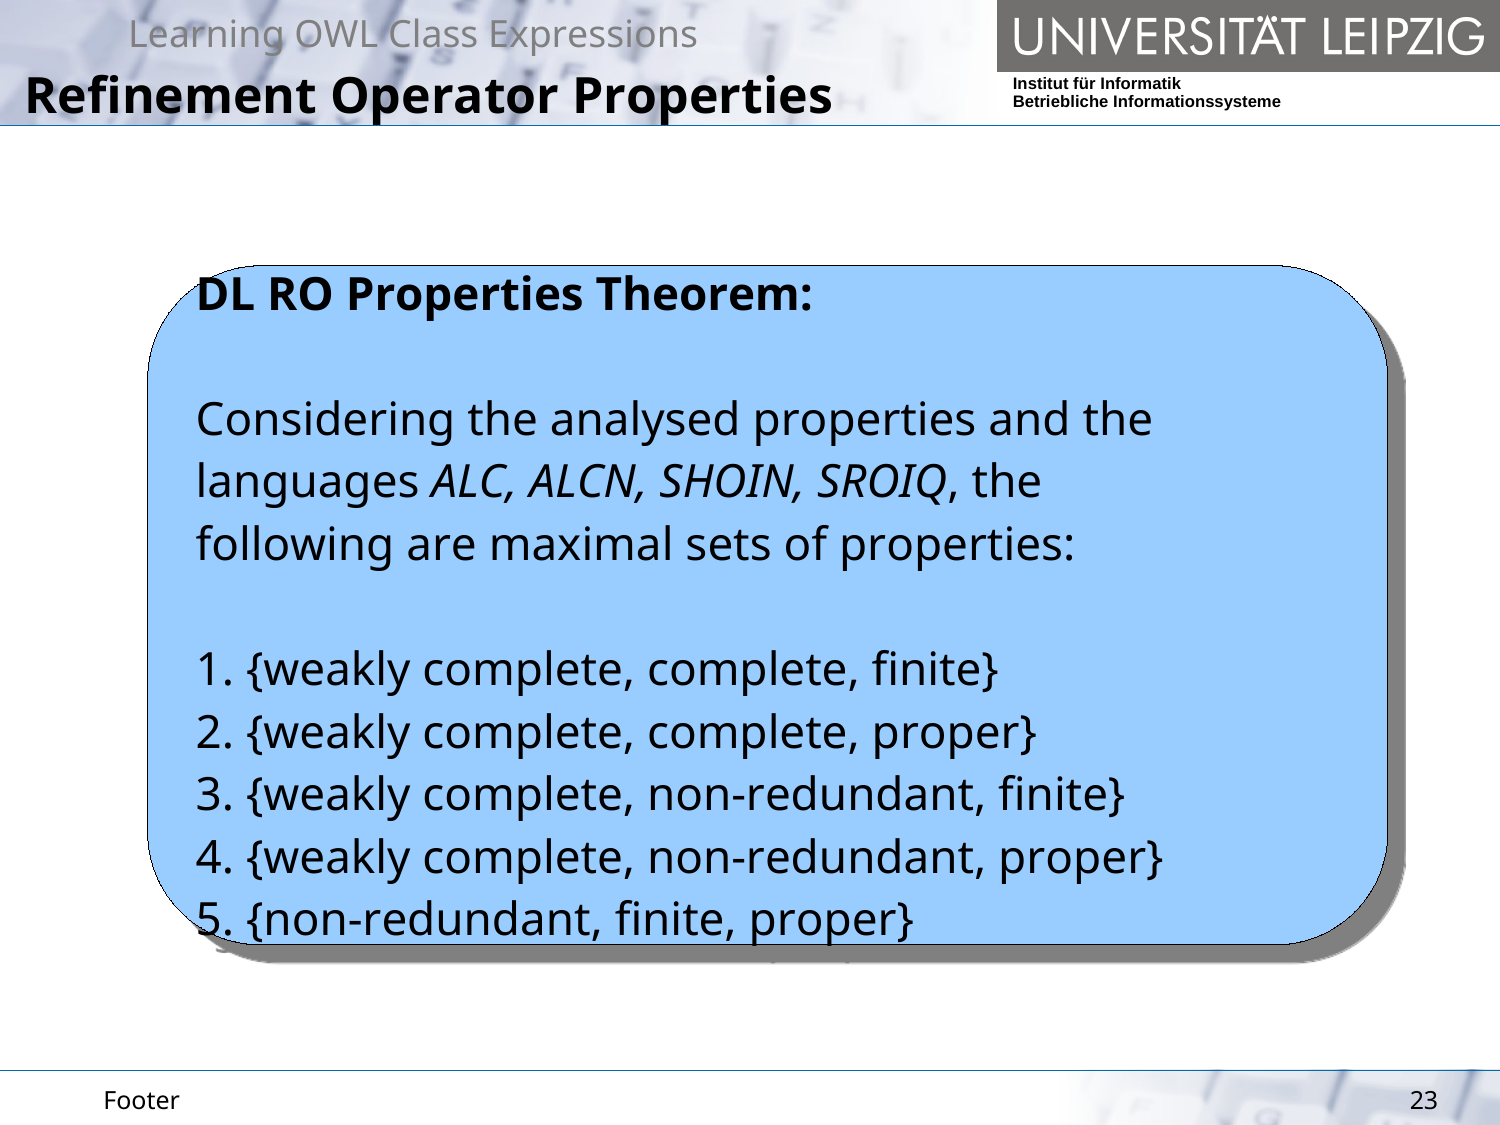

# Refinement Operator Properties
DL RO Properties Theorem:
Considering the analysed properties and the
languages ALC, ALCN, SHOIN, SROIQ, the
following are maximal sets of properties:
1. {weakly complete, complete, finite}
2. {weakly complete, complete, proper}
3. {weakly complete, non-redundant, finite}
4. {weakly complete, non-redundant, proper}
5. {non-redundant, finite, proper}
Footer
23